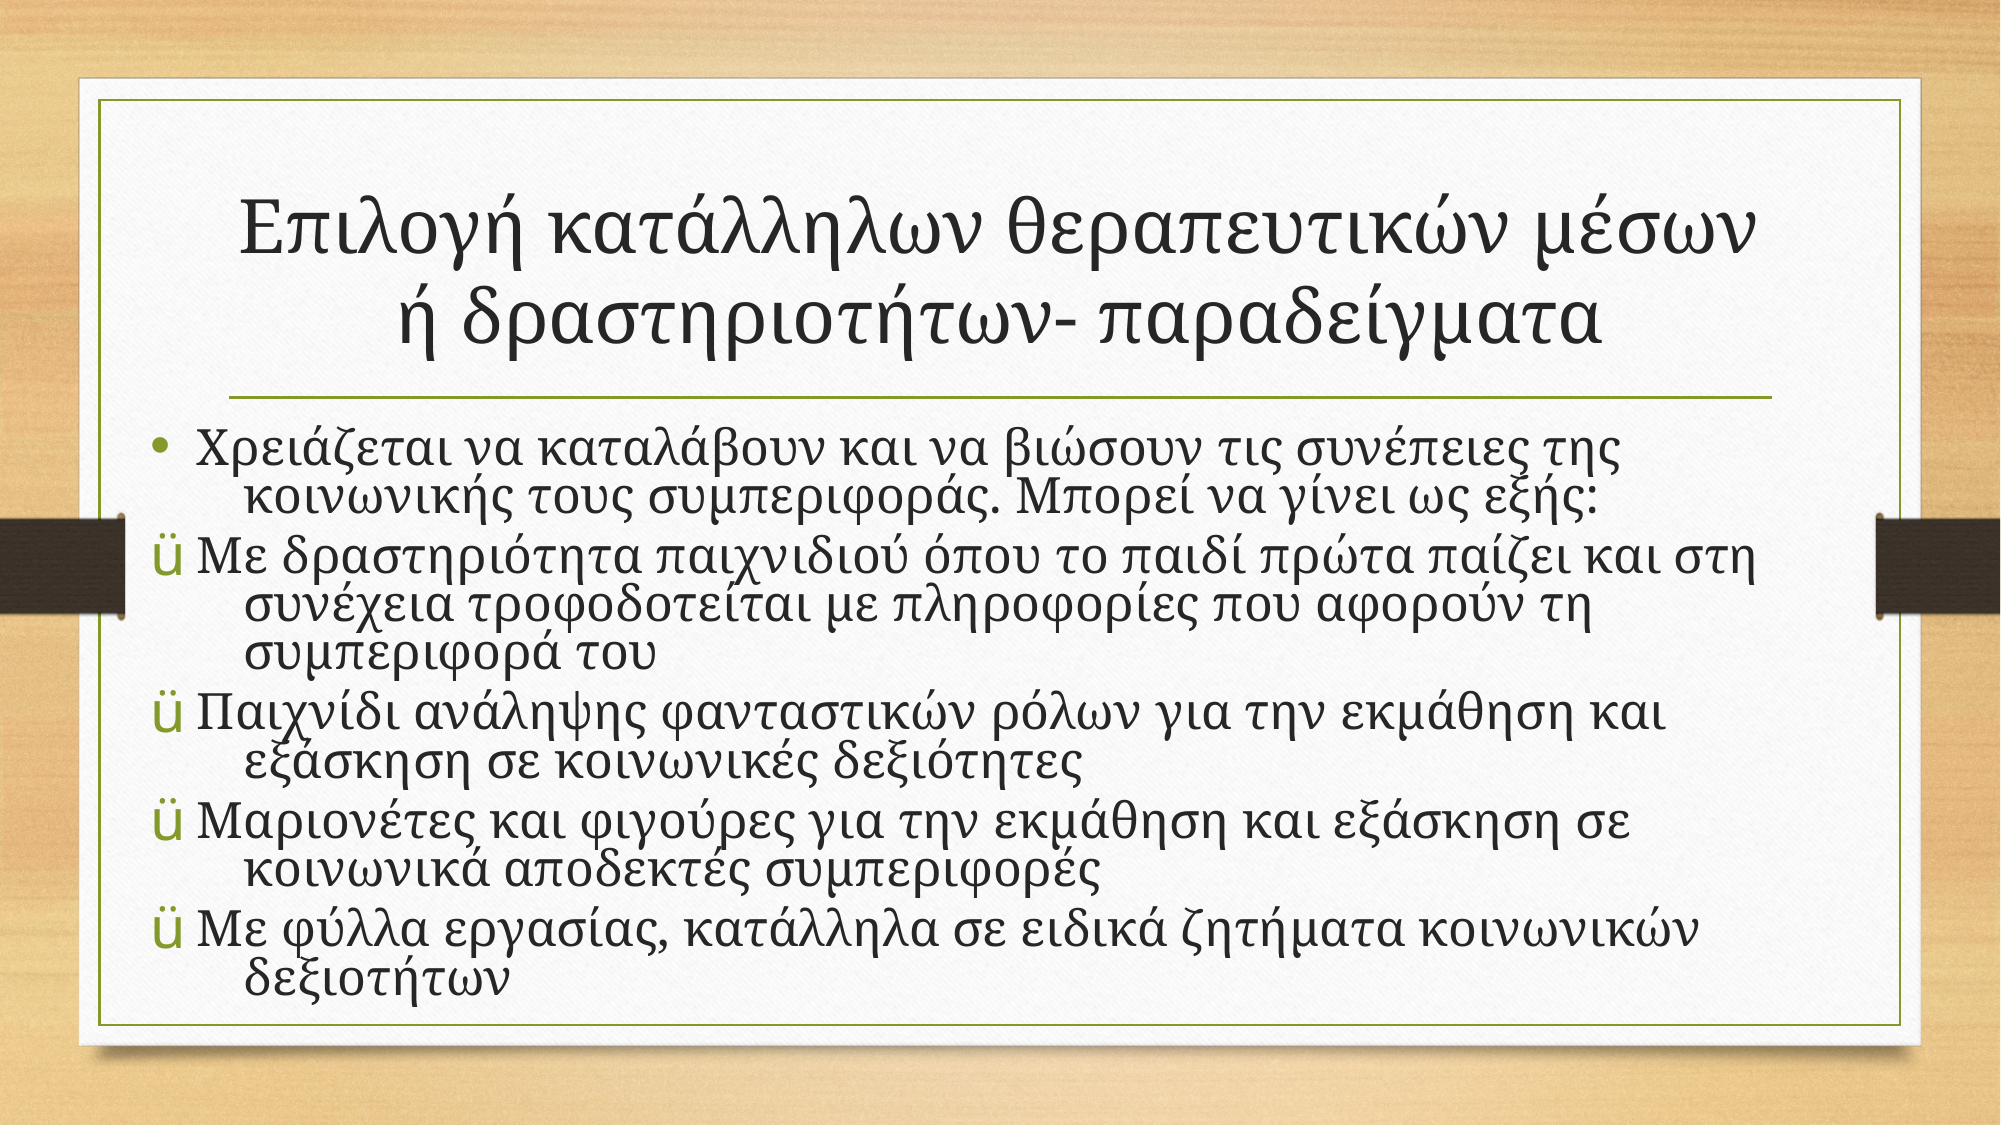

# Επιλογή κατάλληλων θεραπευτικών μέσων ή δραστηριοτήτων- παραδείγματα
Χρειάζεται να καταλάβουν και να βιώσουν τις συνέπειες της κοινωνικής τους συμπεριφοράς. Μπορεί να γίνει ως εξής:
Με δραστηριότητα παιχνιδιού όπου το παιδί πρώτα παίζει και στη συνέχεια τροφοδοτείται με πληροφορίες που αφορούν τη συμπεριφορά του
Παιχνίδι ανάληψης φανταστικών ρόλων για την εκμάθηση και εξάσκηση σε κοινωνικές δεξιότητες
Μαριονέτες και φιγούρες για την εκμάθηση και εξάσκηση σε κοινωνικά αποδεκτές συμπεριφορές
Με φύλλα εργασίας, κατάλληλα σε ειδικά ζητήματα κοινωνικών δεξιοτήτων